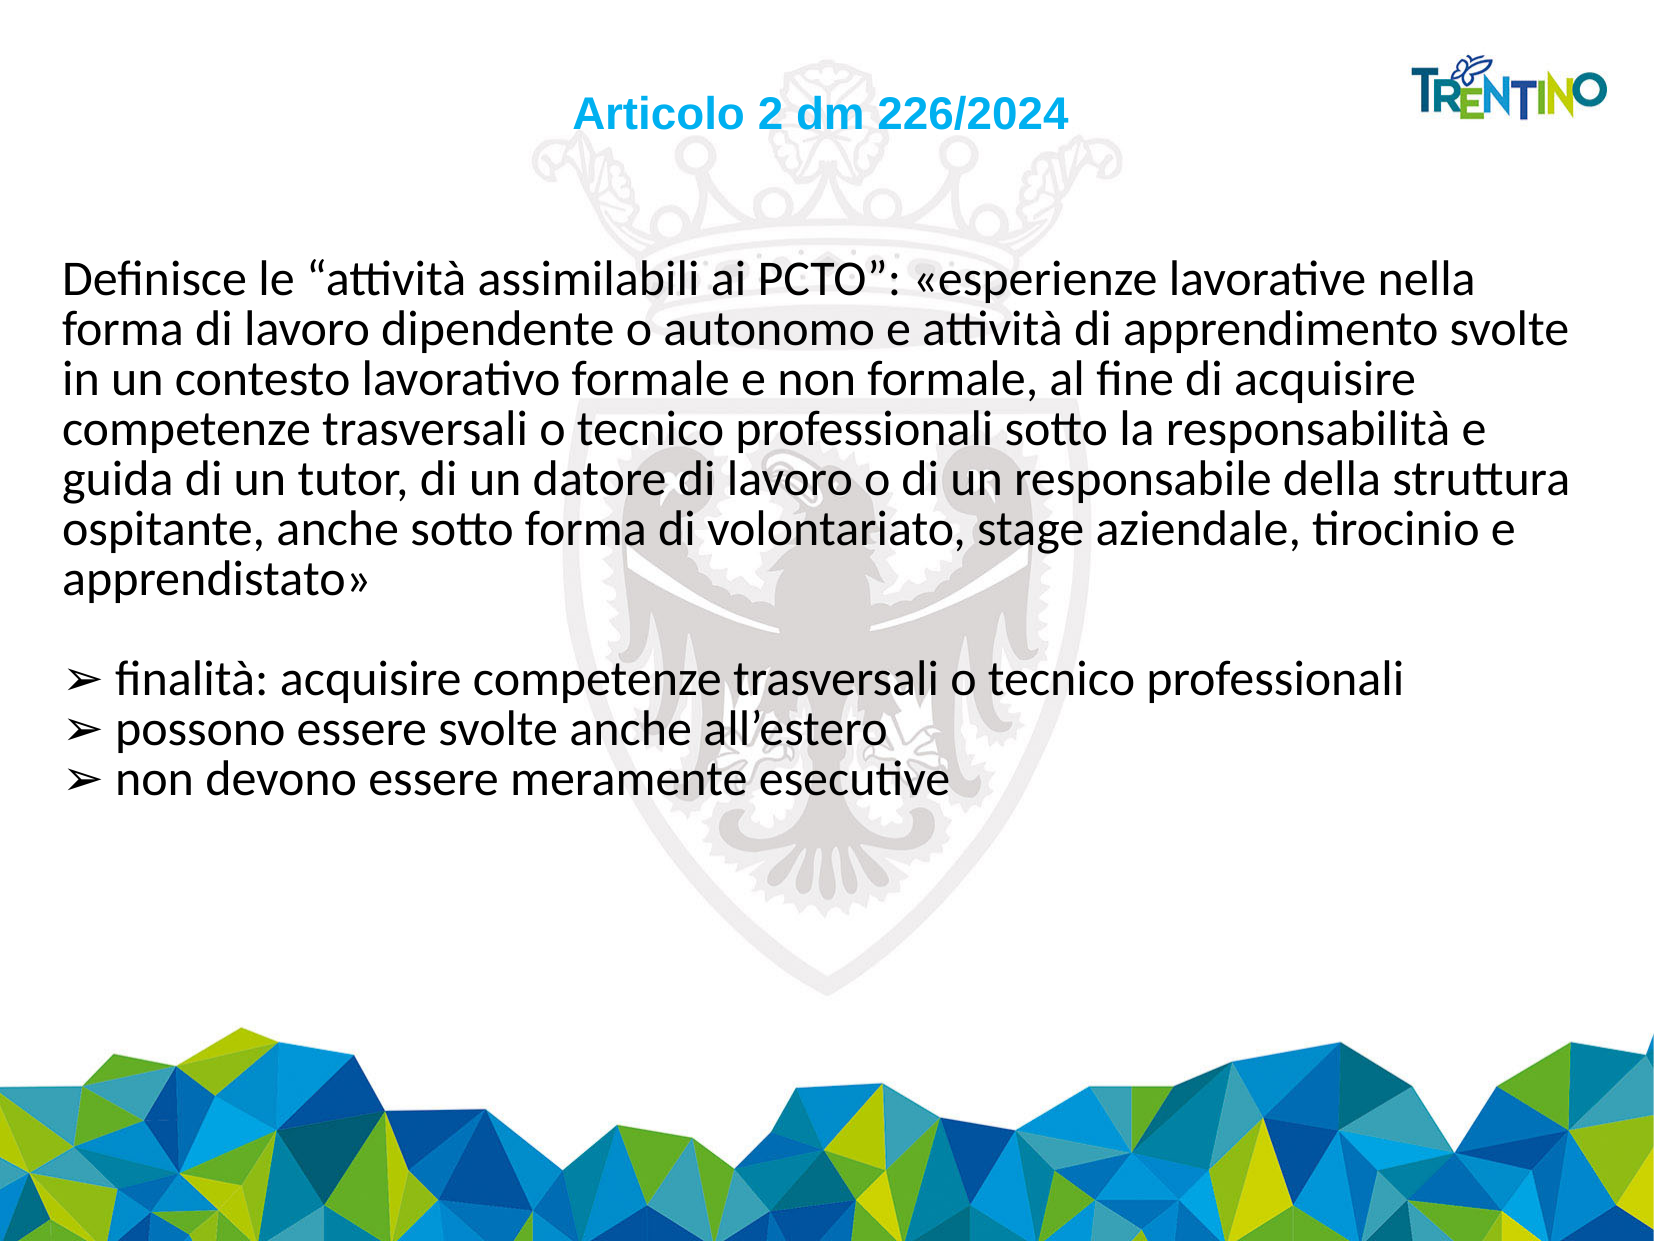

Articolo 2 dm 226/2024
Definisce le “attività assimilabili ai PCTO”: «esperienze lavorative nella forma di lavoro dipendente o autonomo e attività di apprendimento svolte in un contesto lavorativo formale e non formale, al fine di acquisire competenze trasversali o tecnico professionali sotto la responsabilità e guida di un tutor, di un datore di lavoro o di un responsabile della struttura ospitante, anche sotto forma di volontariato, stage aziendale, tirocinio e apprendistato»
➢ finalità: acquisire competenze trasversali o tecnico professionali
➢ possono essere svolte anche all’estero
➢ non devono essere meramente esecutive